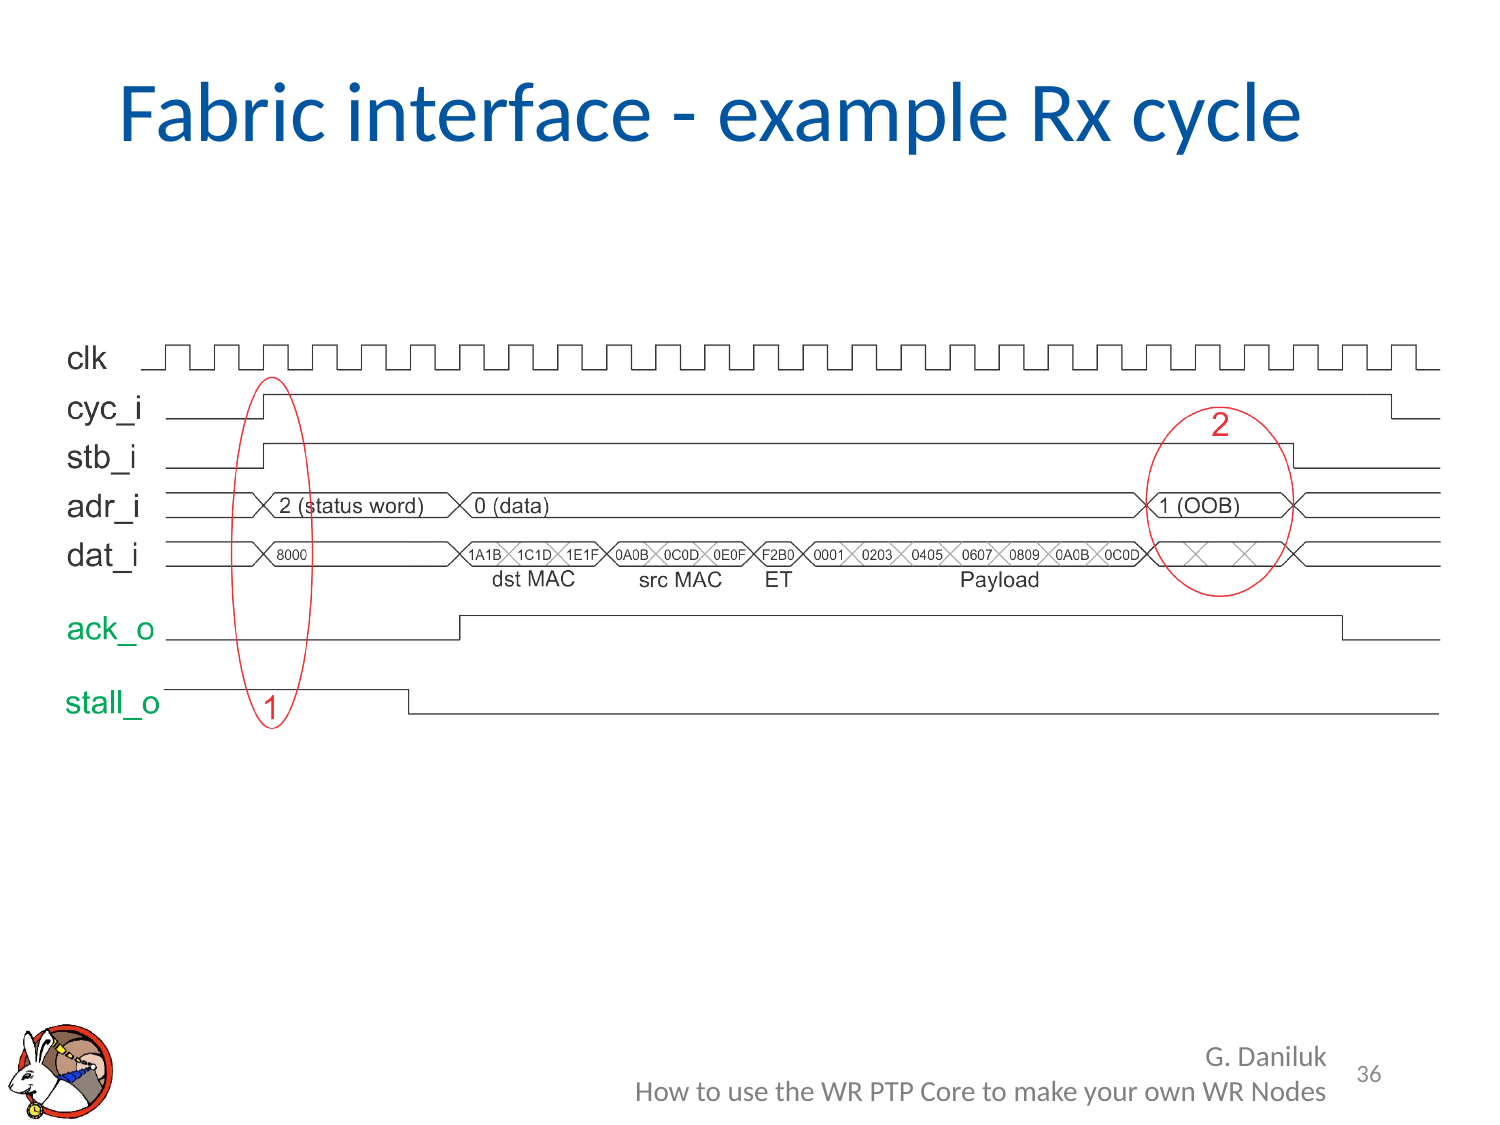

# Fabric interface - example Rx cycle
G. Daniluk
How to use the WR PTP Core to make your own WR Nodes